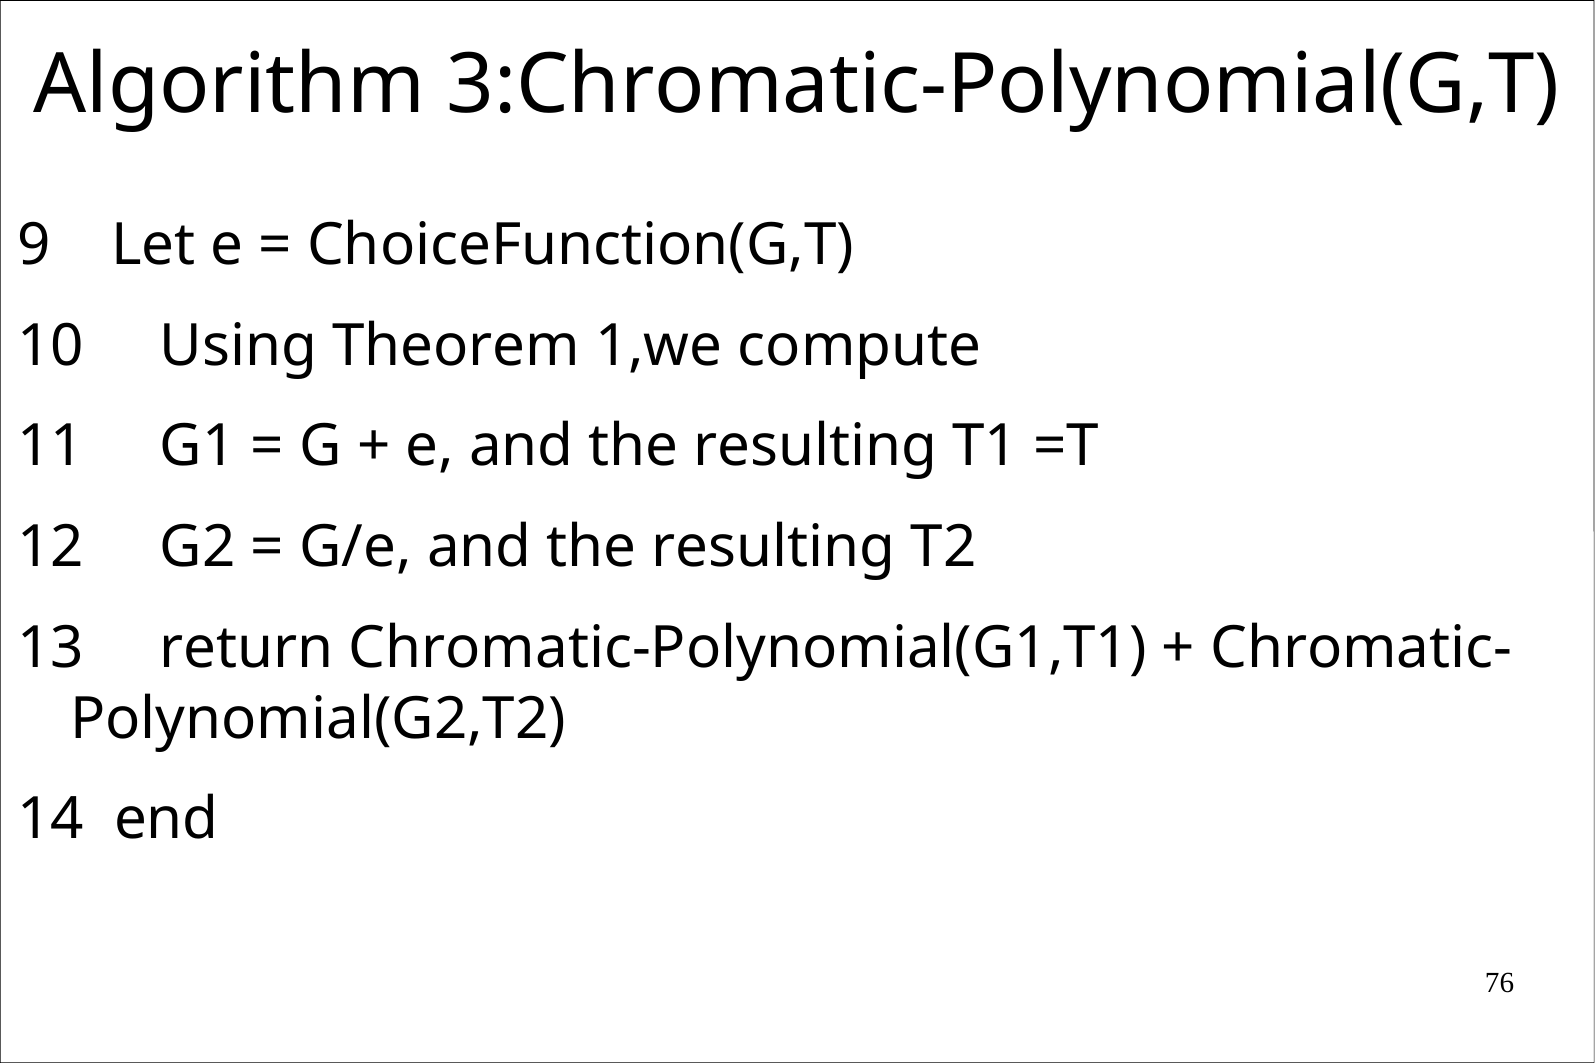

Algorithm 3:Chromatic-Polynomial(G,T)‏
9 Let e = ChoiceFunction(G,T)‏
10 Using Theorem 1,we compute
11 G1 = G + e, and the resulting T1 =T
12 G2 = G/e, and the resulting T2
13 return Chromatic-Polynomial(G1,T1) + Chromatic-Polynomial(G2,T2)‏
14 end